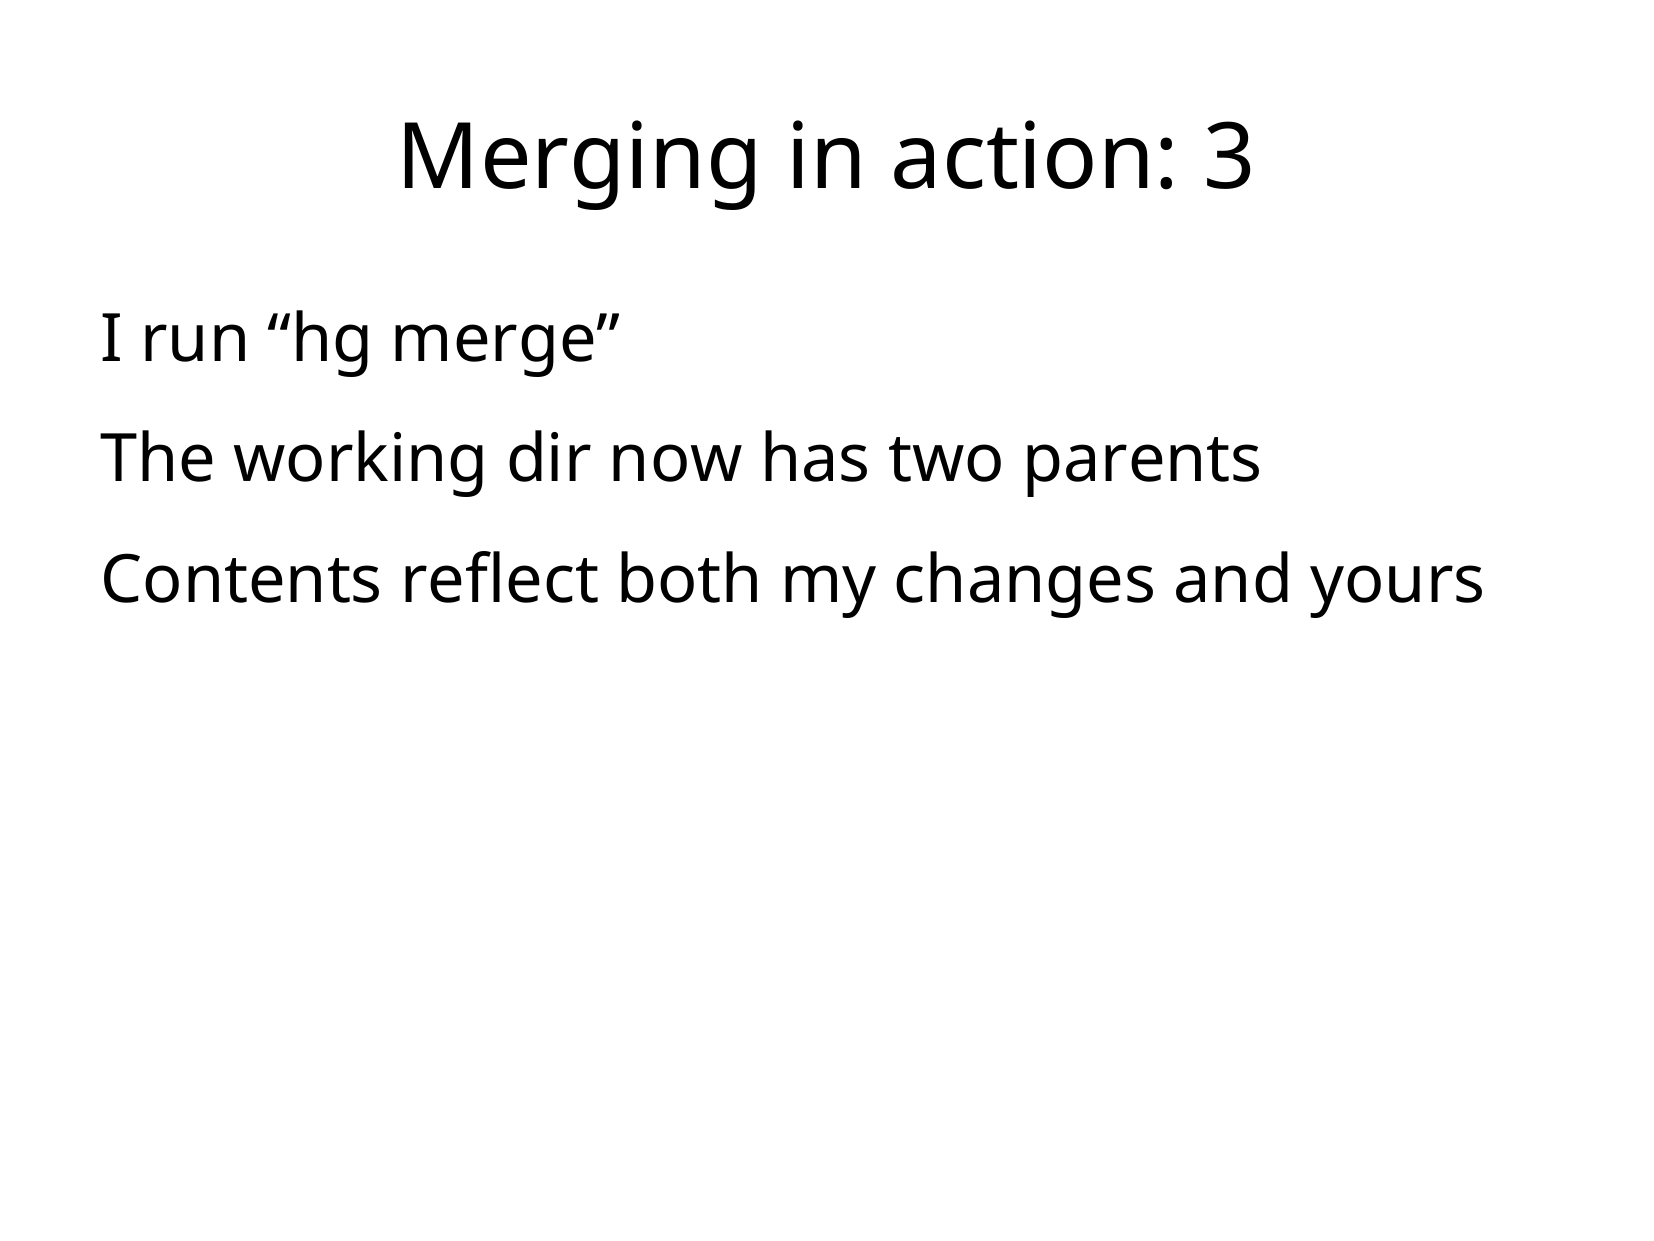

# Merging in action: 3
I run “hg merge”
The working dir now has two parents
Contents reflect both my changes and yours